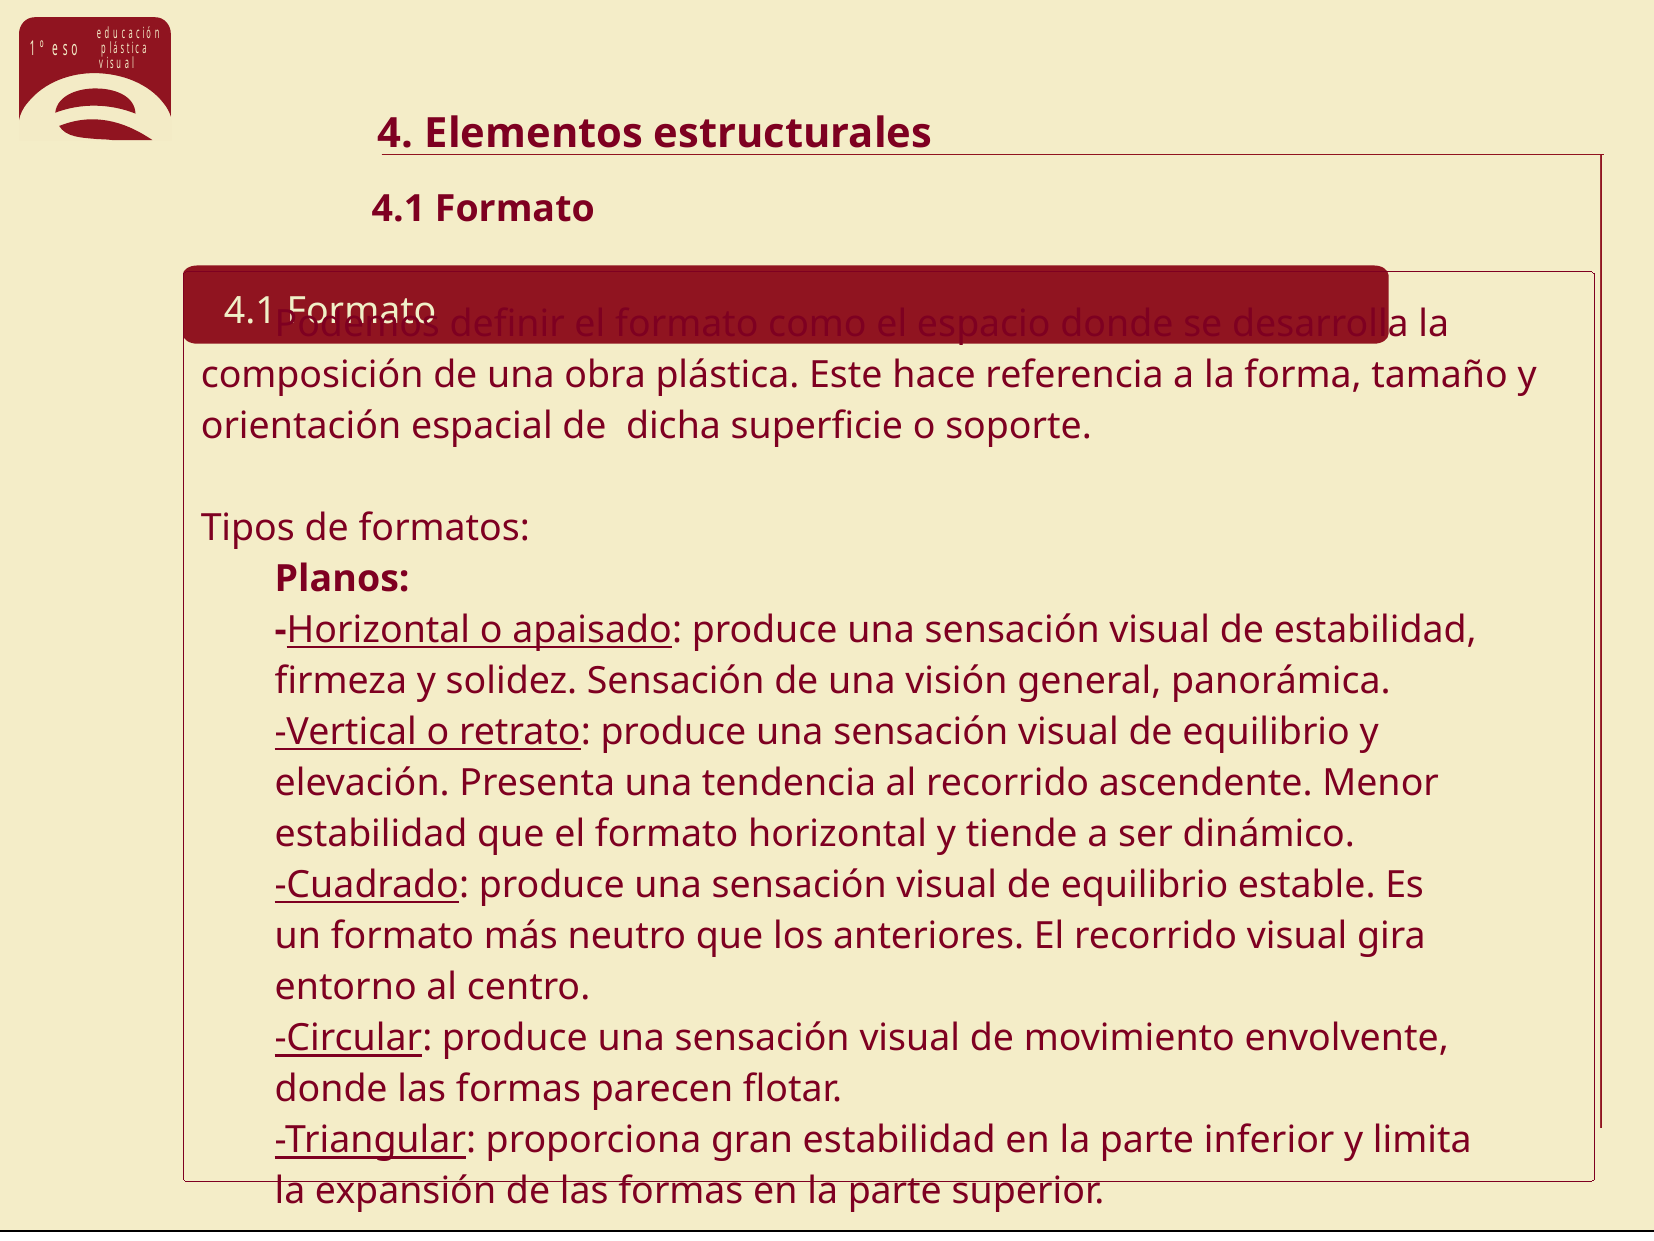

4. Elementos estructurales
	4.1 Formato
	4.1 Formato
#
	Podemos definir el formato como el espacio donde se desarrolla la composición de una obra plástica. Este hace referencia a la forma, tamaño y orientación espacial de dicha superficie o soporte.
Tipos de formatos:
	Planos:
	-Horizontal o apaisado: produce una sensación visual de estabilidad,
 	firmeza y solidez. Sensación de una visión general, panorámica.
	-Vertical o retrato: produce una sensación visual de equilibrio y
	elevación. Presenta una tendencia al recorrido ascendente. Menor
	estabilidad que el formato horizontal y tiende a ser dinámico.
	-Cuadrado: produce una sensación visual de equilibrio estable. Es
	un formato más neutro que los anteriores. El recorrido visual gira
	entorno al centro.
	-Circular: produce una sensación visual de movimiento envolvente,
	donde las formas parecen flotar.
	-Triangular: proporciona gran estabilidad en la parte inferior y limita
	la expansión de las formas en la parte superior.